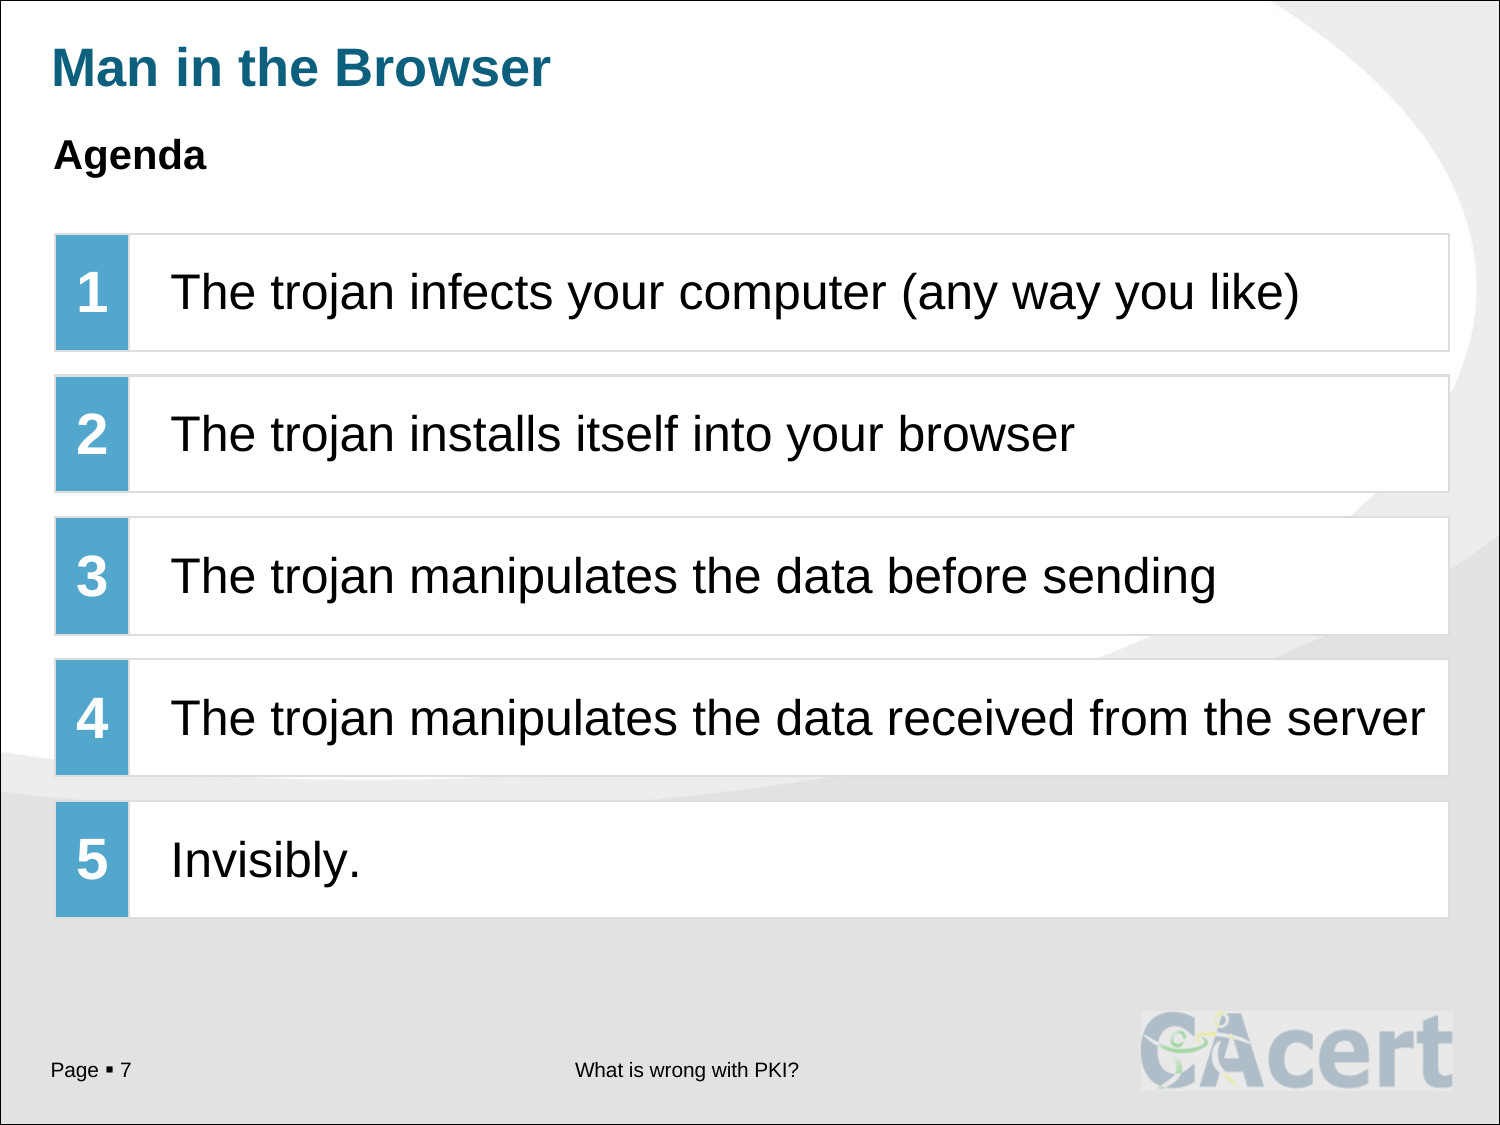

# Man in the Browser
Agenda
1
The trojan infects your computer (any way you like)
2
The trojan installs itself into your browser
3
The trojan manipulates the data before sending
4
The trojan manipulates the data received from the server
5
Invisibly.
What is wrong with PKI?